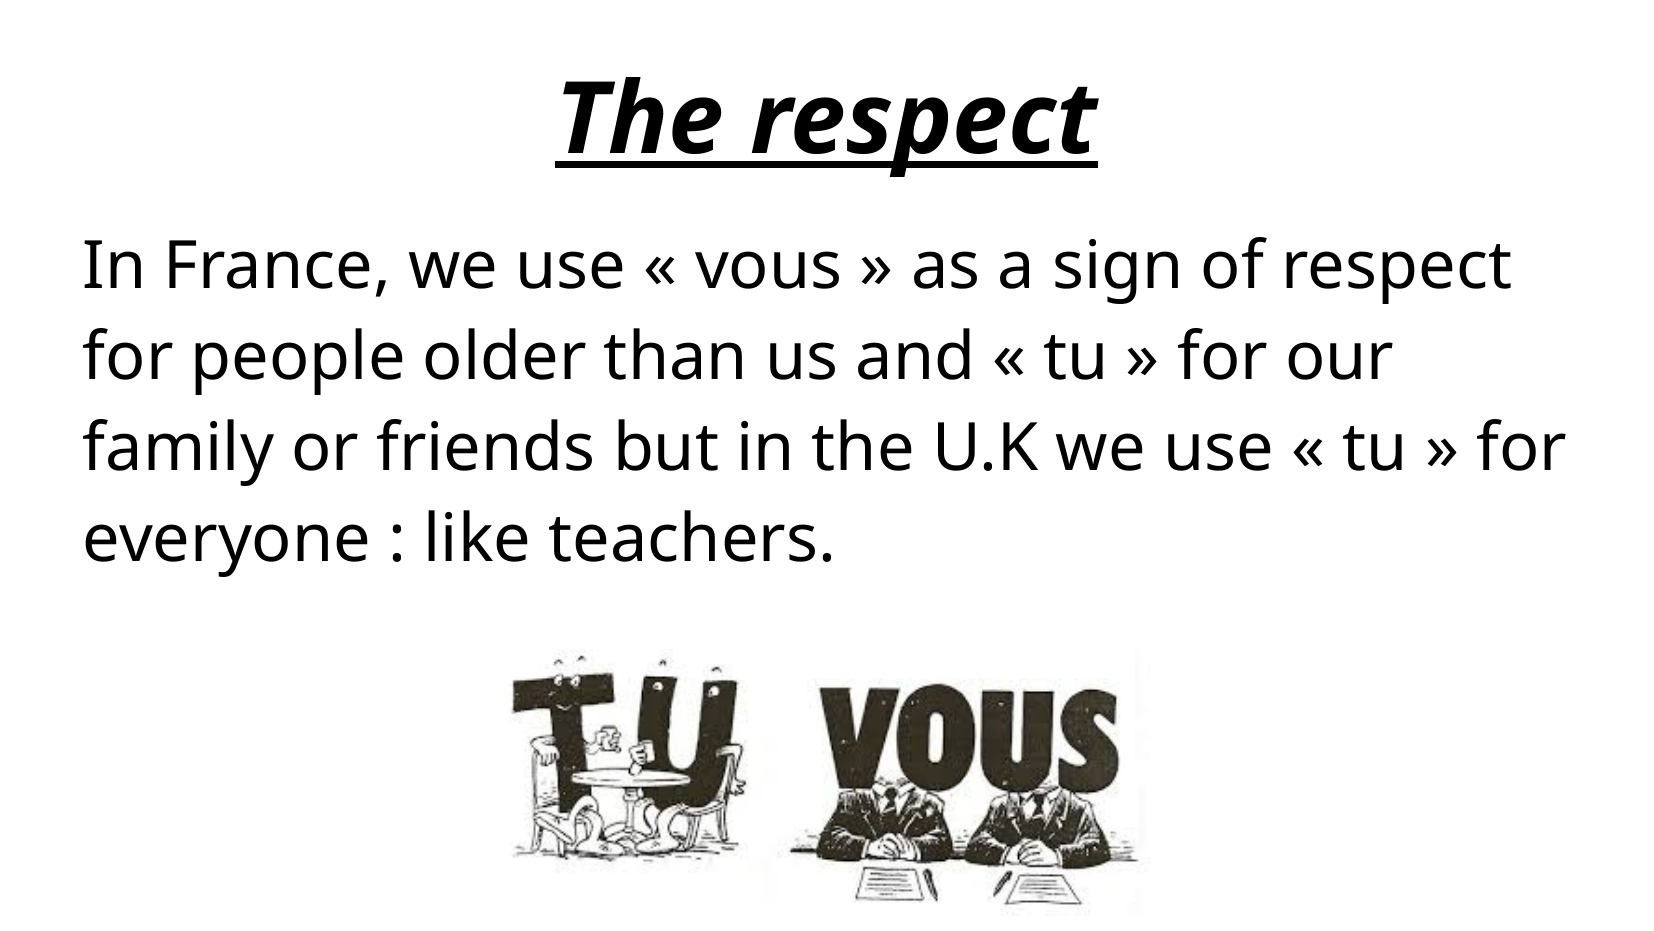

# The respect
In France, we use « vous » as a sign of respect for people older than us and « tu » for our family or friends but in the U.K we use « tu » for everyone : like teachers.